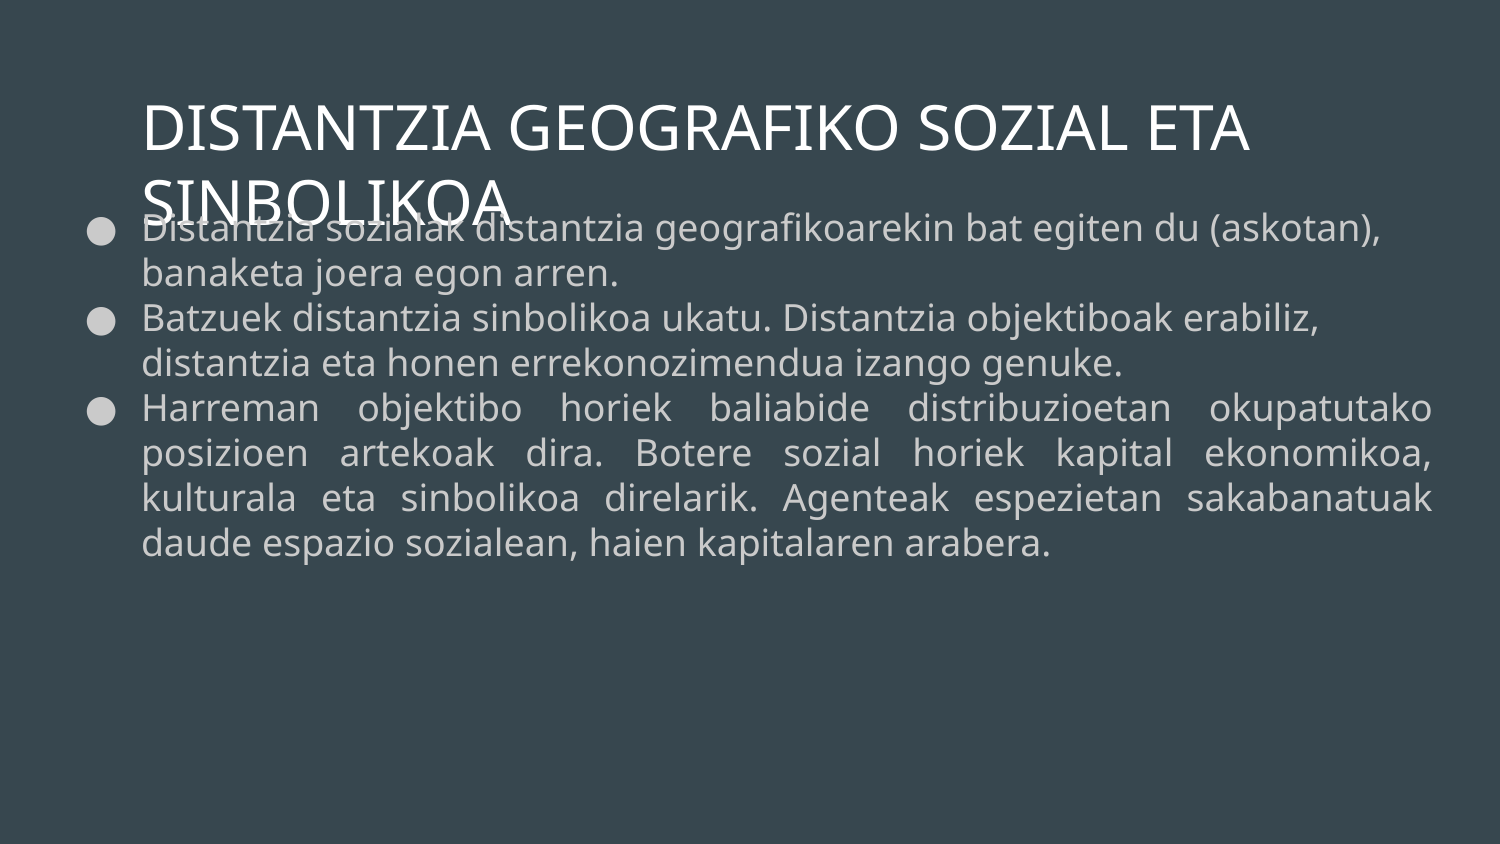

# DISTANTZIA GEOGRAFIKO SOZIAL ETA SINBOLIKOA
Distantzia sozialak distantzia geografikoarekin bat egiten du (askotan), banaketa joera egon arren.
Batzuek distantzia sinbolikoa ukatu. Distantzia objektiboak erabiliz, distantzia eta honen errekonozimendua izango genuke.
Harreman objektibo horiek baliabide distribuzioetan okupatutako posizioen artekoak dira. Botere sozial horiek kapital ekonomikoa, kulturala eta sinbolikoa direlarik. Agenteak espezietan sakabanatuak daude espazio sozialean, haien kapitalaren arabera.